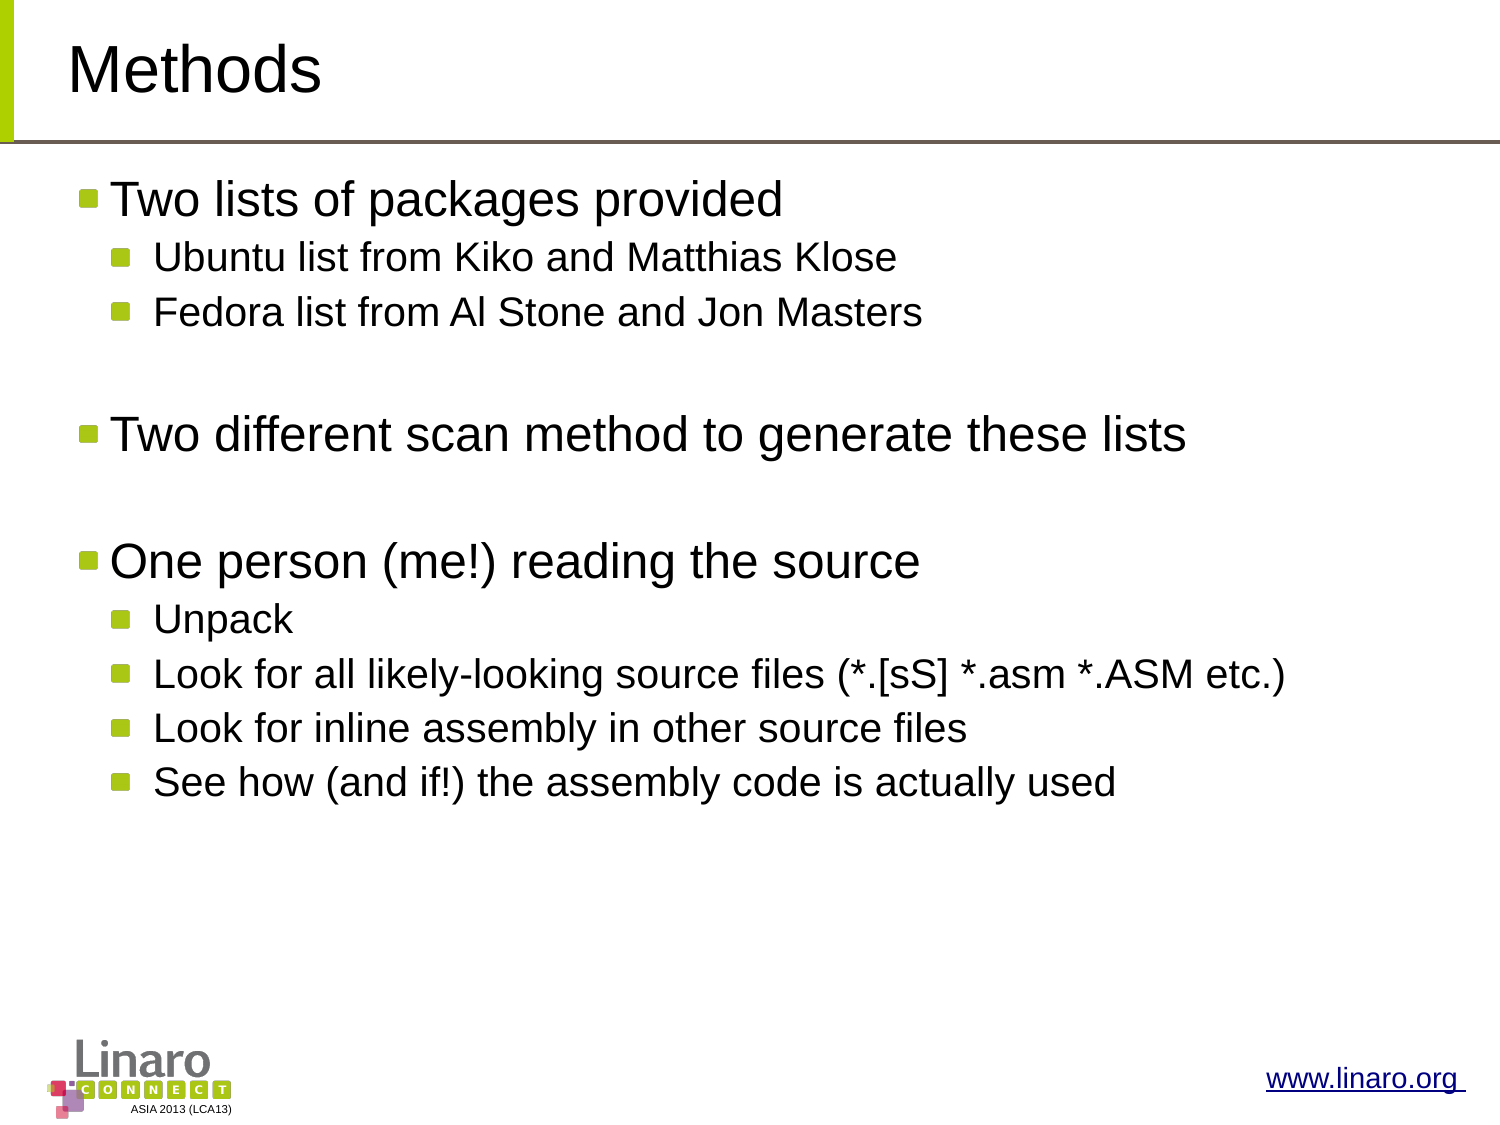

# Methods
Two lists of packages provided
Ubuntu list from Kiko and Matthias Klose
Fedora list from Al Stone and Jon Masters
Two different scan method to generate these lists
One person (me!) reading the source
Unpack
Look for all likely-looking source files (*.[sS] *.asm *.ASM etc.)
Look for inline assembly in other source files
See how (and if!) the assembly code is actually used